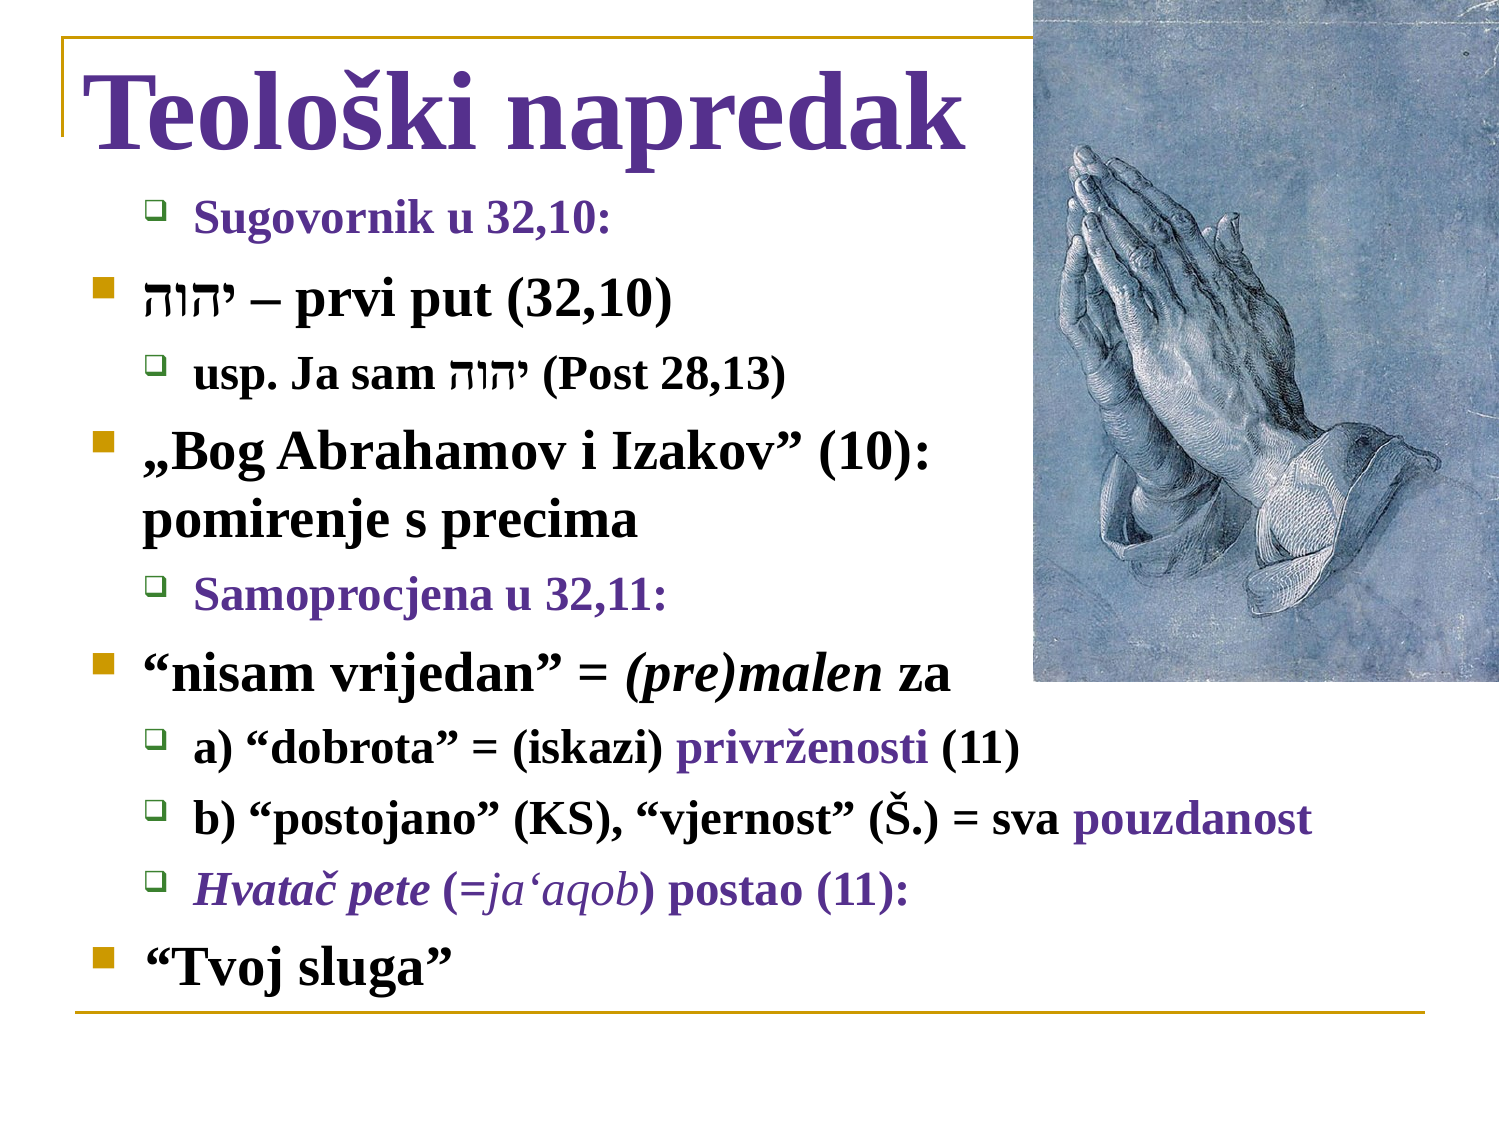

# Teološki napredak
Sugovornik u 32,10:
יהוה – prvi put (32,10)
usp. Ja sam יהוה (Post 28,13)
„Bog Abrahamov i Izakov” (10):
pomirenje s precima
Samoprocjena u 32,11:
“nisam vrijedan” = (pre)malen za
a) “dobrota” = (iskazi) privrženosti (11)
b) “postojano” (KS), “vjernost” (Š.) = sva pouzdanost
Hvatač pete (=ja‘aqob) postao (11):
“Tvoj sluga”